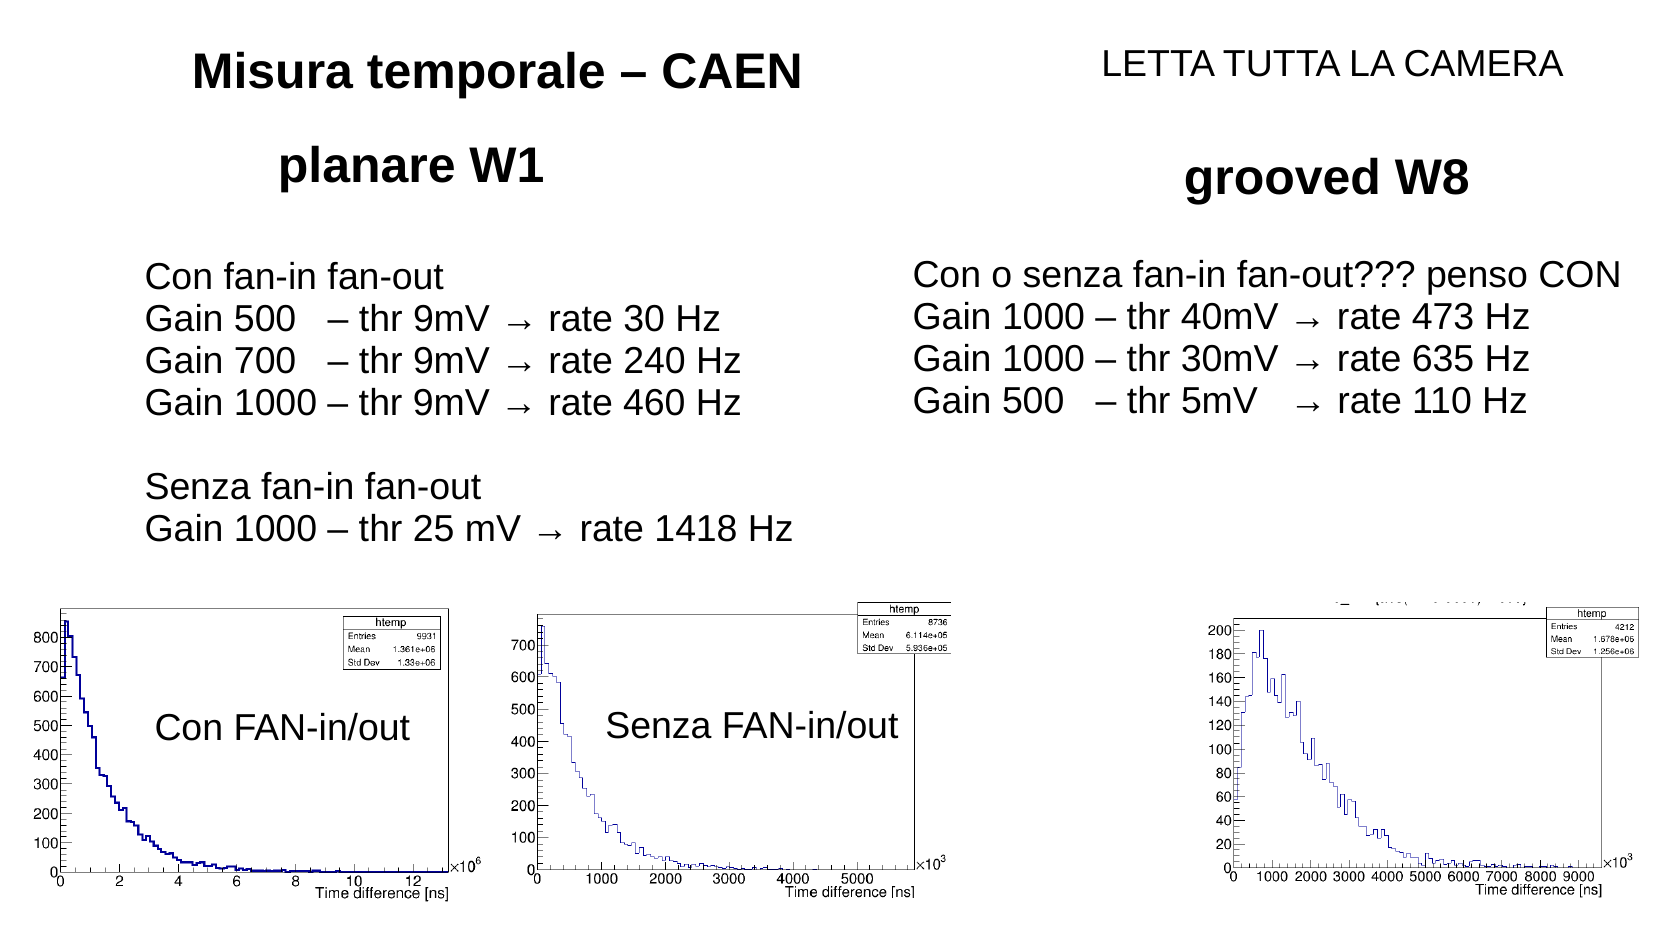

Misura temporale – CAEN
LETTA TUTTA LA CAMERA
planare W1
grooved W8
Con o senza fan-in fan-out??? penso CON
Gain 1000 – thr 40mV → rate 473 Hz
Gain 1000 – thr 30mV → rate 635 Hz
Gain 500 – thr 5mV → rate 110 Hz
Con fan-in fan-out
Gain 500 – thr 9mV → rate 30 Hz
Gain 700 – thr 9mV → rate 240 Hz
Gain 1000 – thr 9mV → rate 460 Hz
Senza fan-in fan-out
Gain 1000 – thr 25 mV → rate 1418 Hz
Senza FAN-in/out
Con FAN-in/out